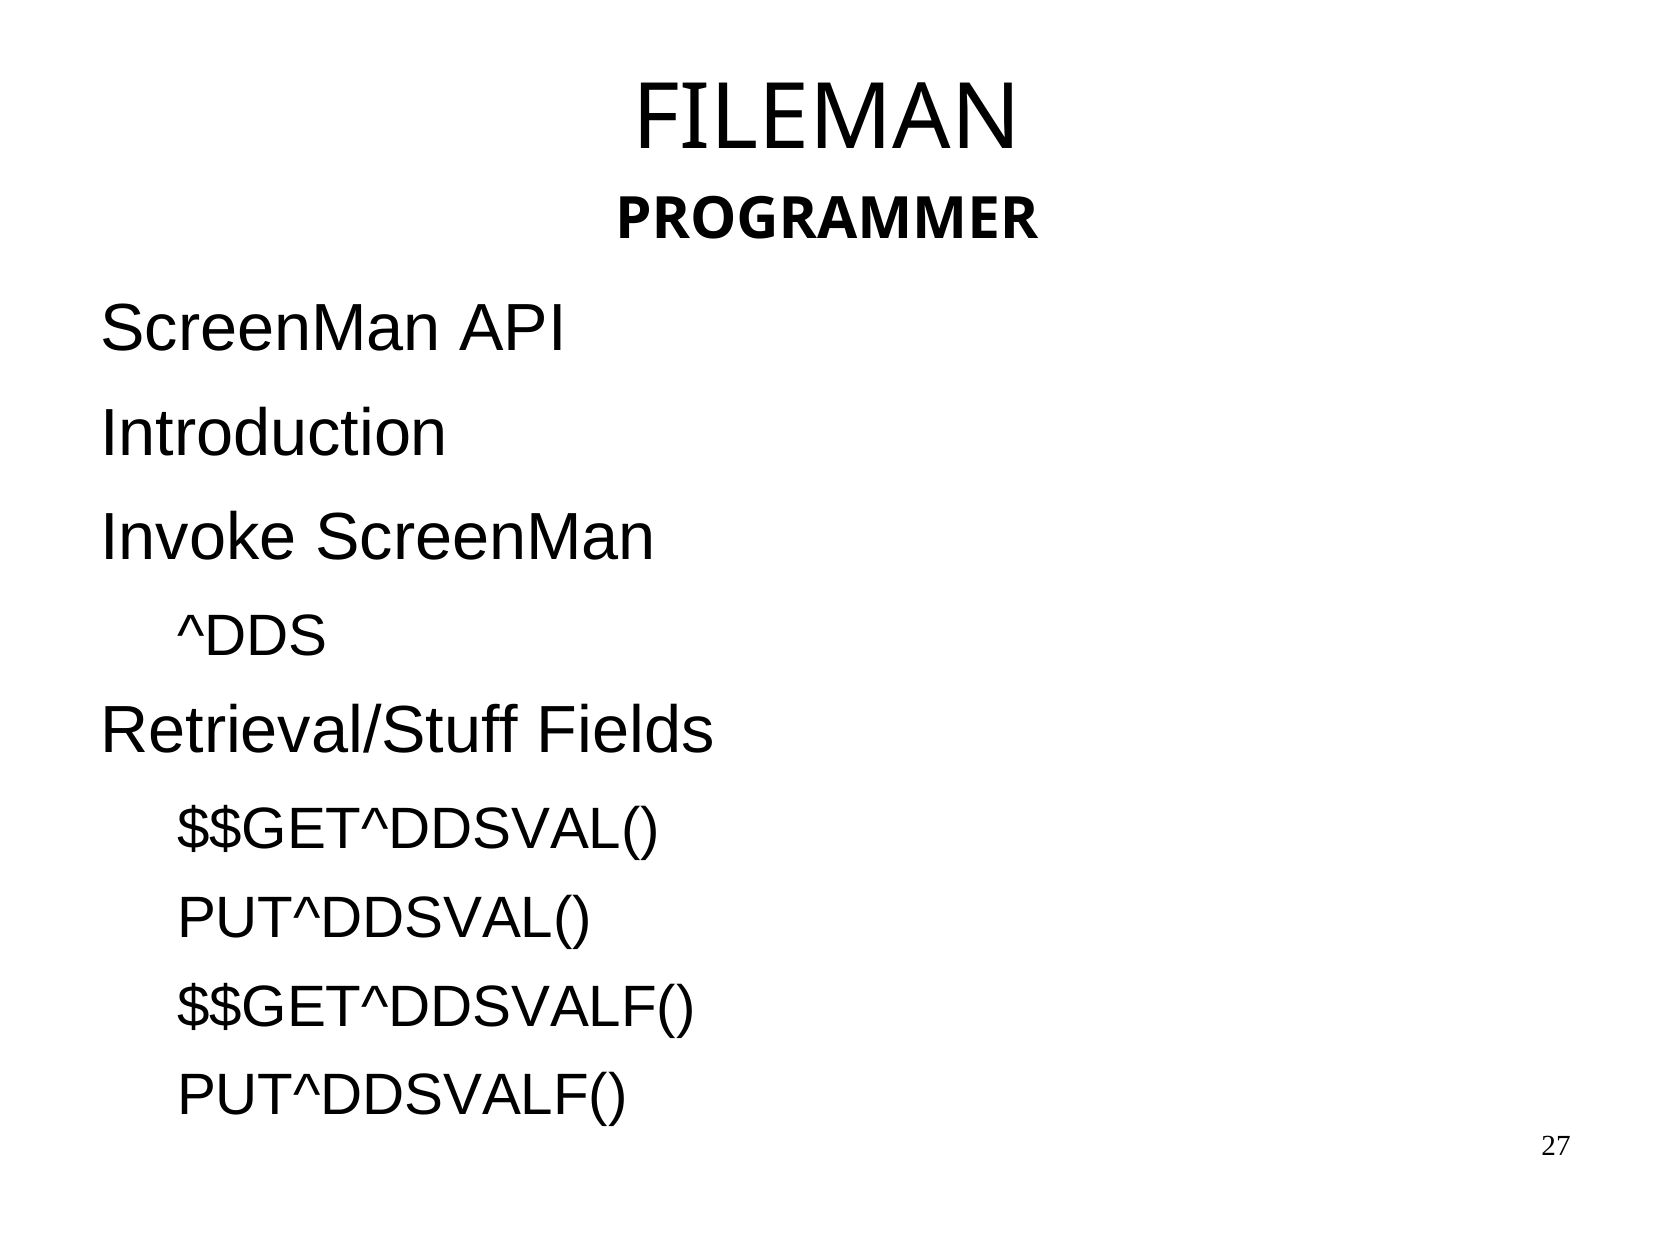

# FILEMAN PROGRAMMER
ScreenMan API
Introduction
Invoke ScreenMan
^DDS
Retrieval/Stuff Fields
$$GET^DDSVAL()
PUT^DDSVAL()
$$GET^DDSVALF()
PUT^DDSVALF()
27